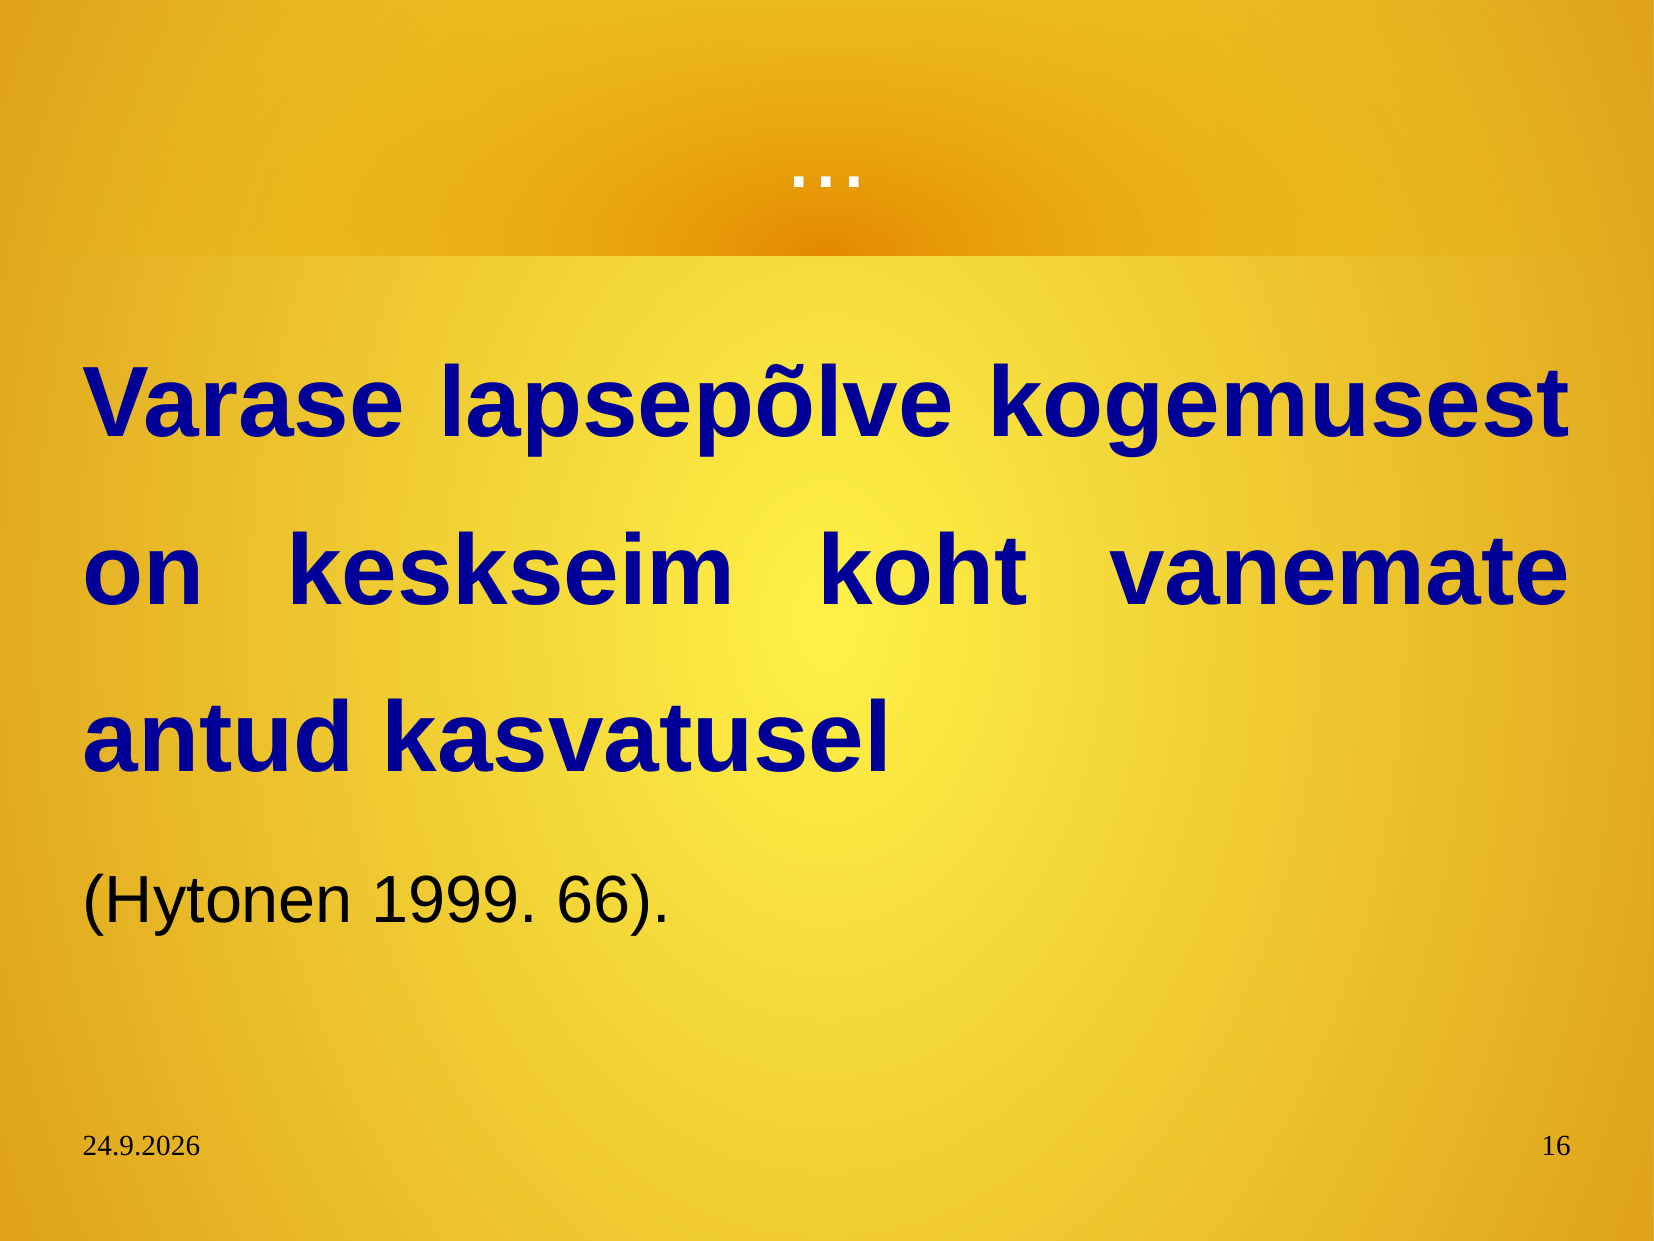

# ...
Varase lapsepõlve kogemusest on keskseim koht vanemate antud kasvatusel
(Hytonen 1999. 66).
16